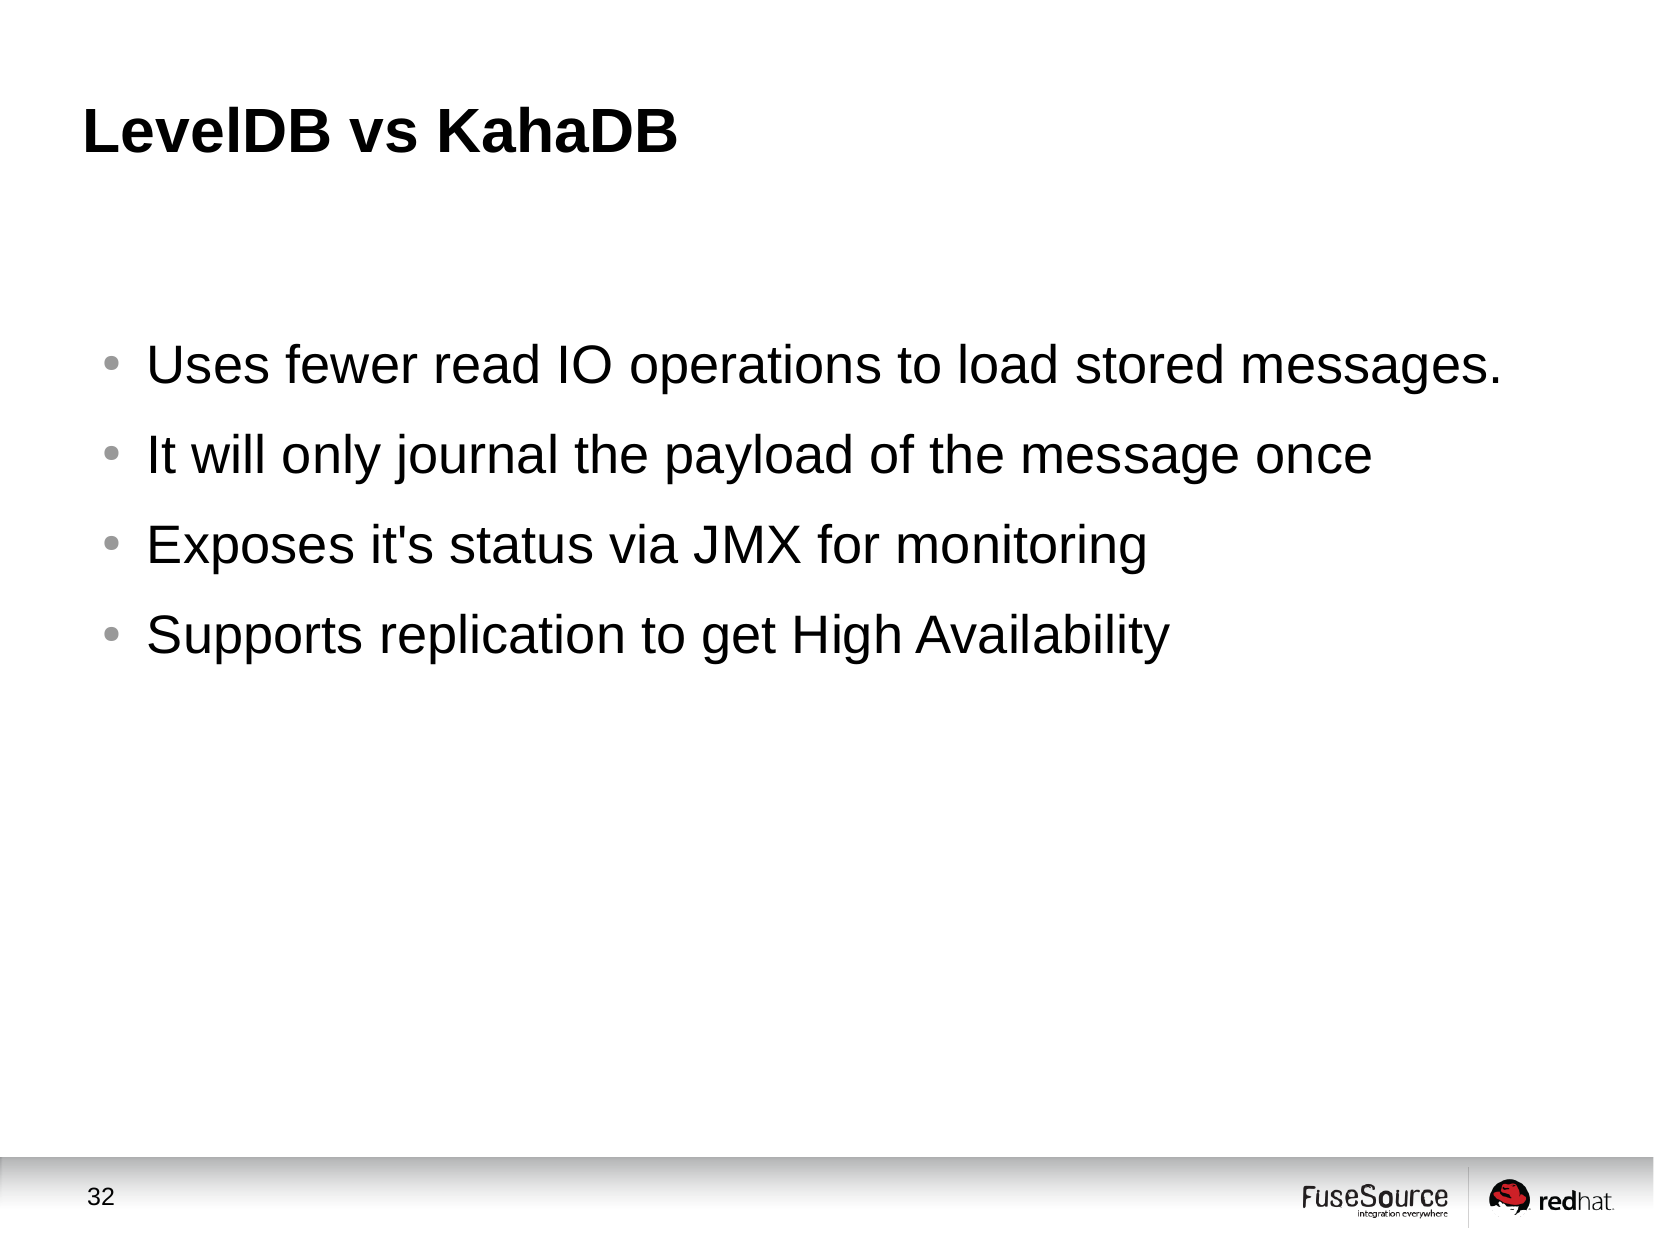

# LevelDB vs KahaDB
Uses fewer read IO operations to load stored messages.
It will only journal the payload of the message once
Exposes it's status via JMX for monitoring
Supports replication to get High Availability